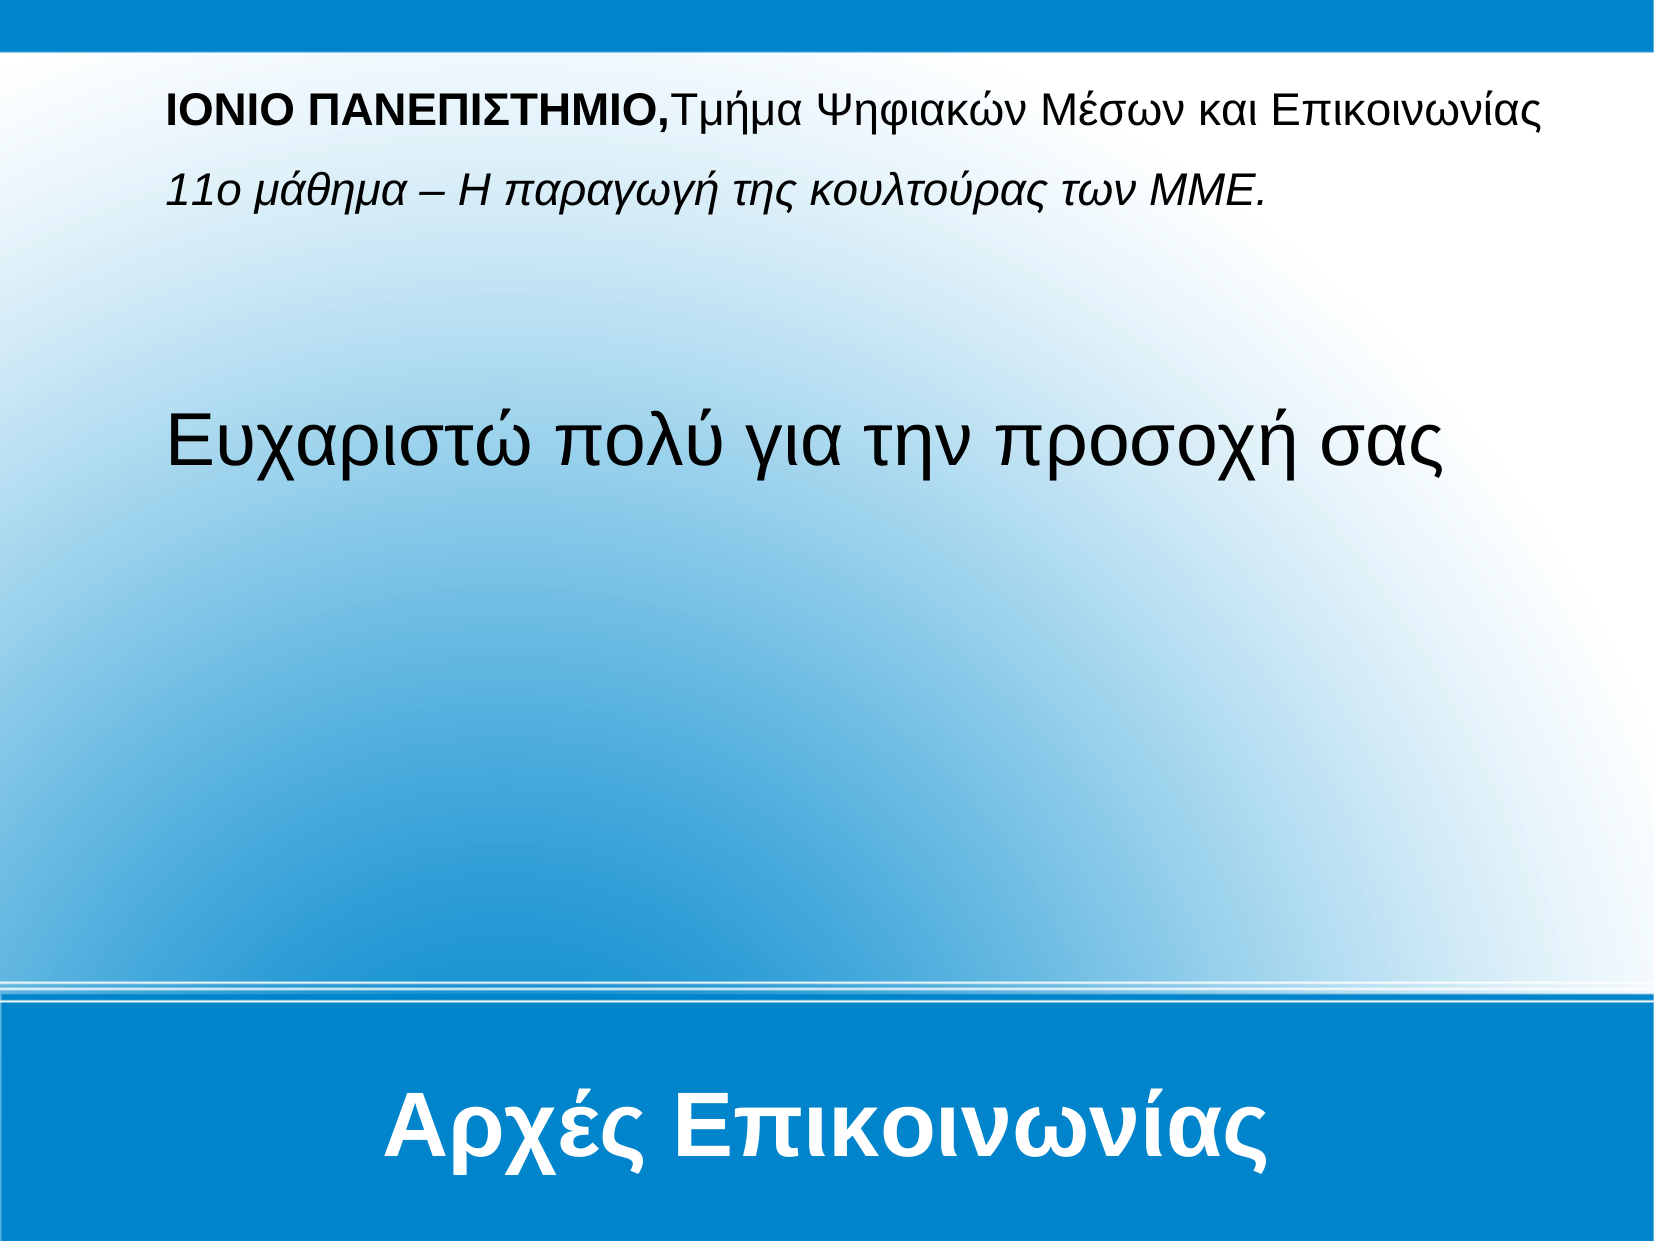

ΙΟΝΙΟ ΠΑΝΕΠΙΣΤΗΜΙΟ,Τμήμα Ψηφιακών Μέσων και Επικοινωνίας
11ο μάθημα – Η παραγωγή της κουλτούρας των ΜΜΕ.
Ευχαριστώ πολύ για την προσοχή σας
# Αρχές Επικοινωνίας